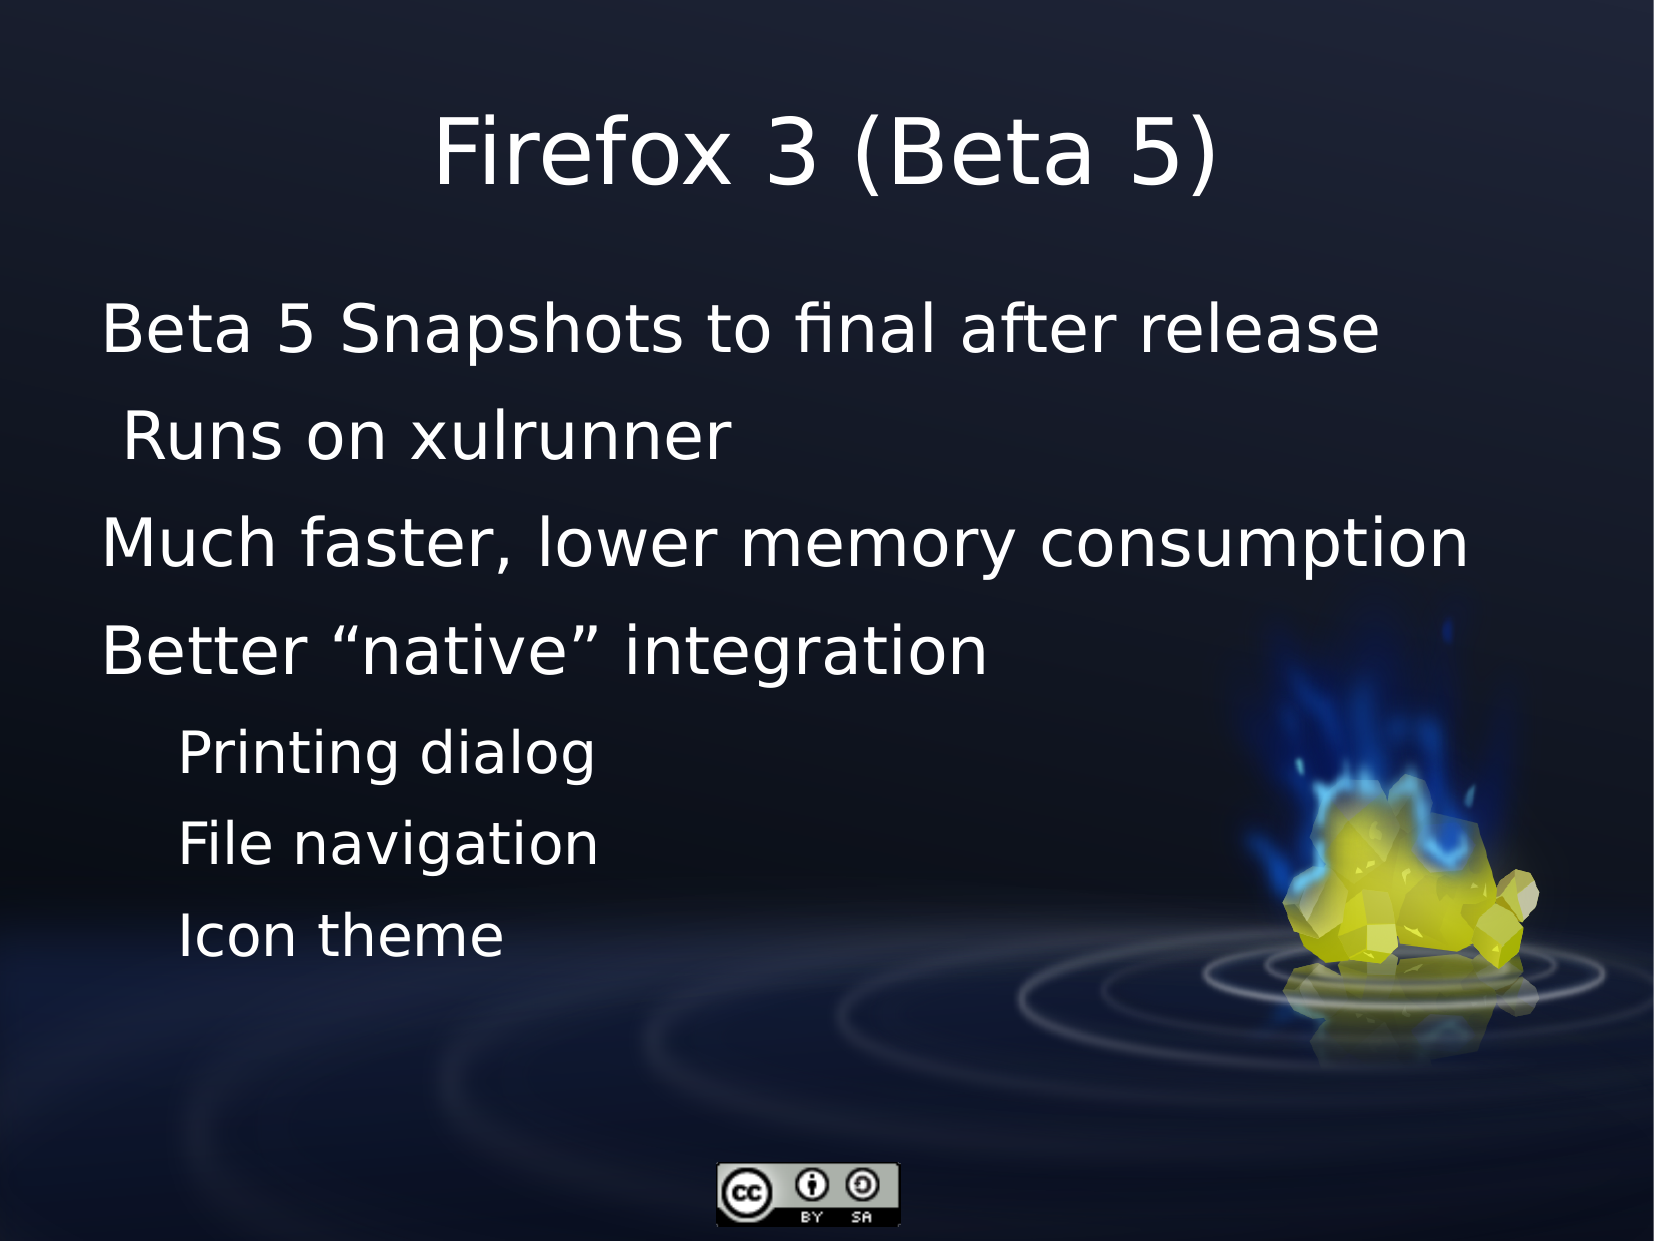

# Firefox 3 (Beta 5)
Beta 5 Snapshots to final after release
 Runs on xulrunner
Much faster, lower memory consumption
Better “native” integration
Printing dialog
File navigation
Icon theme